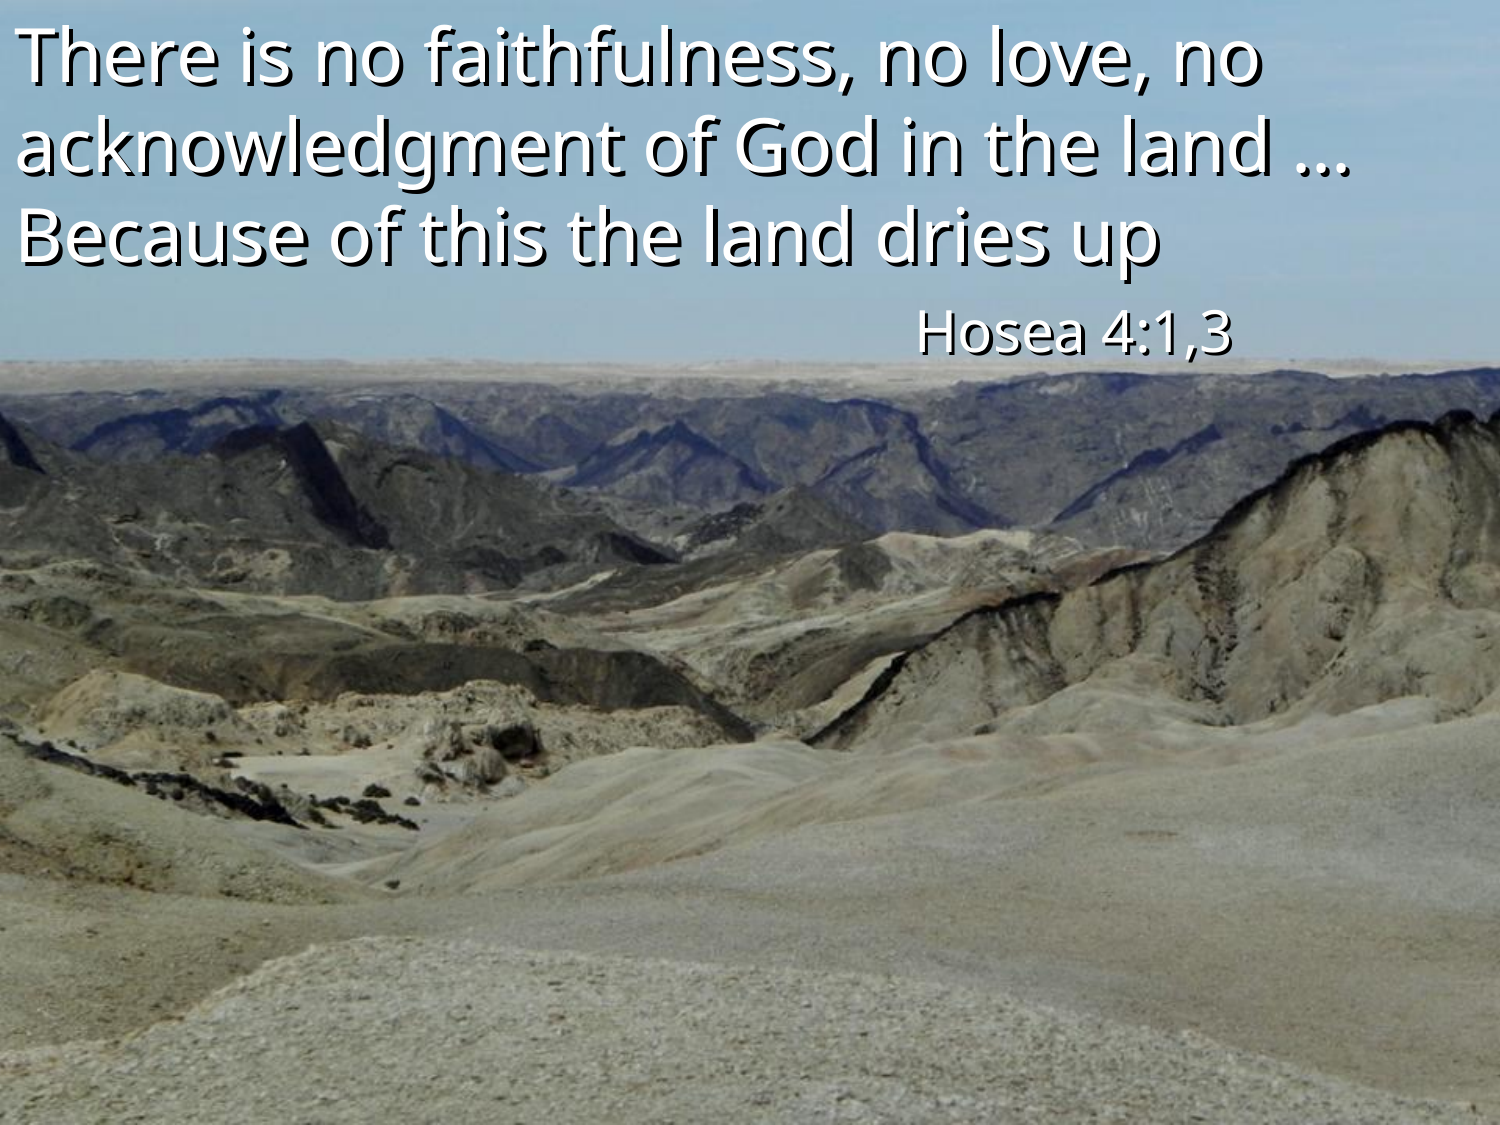

There is no faithfulness, no love, no acknowledgment of God in the land ...
Because of this the land dries up 							Hosea 4:1,3